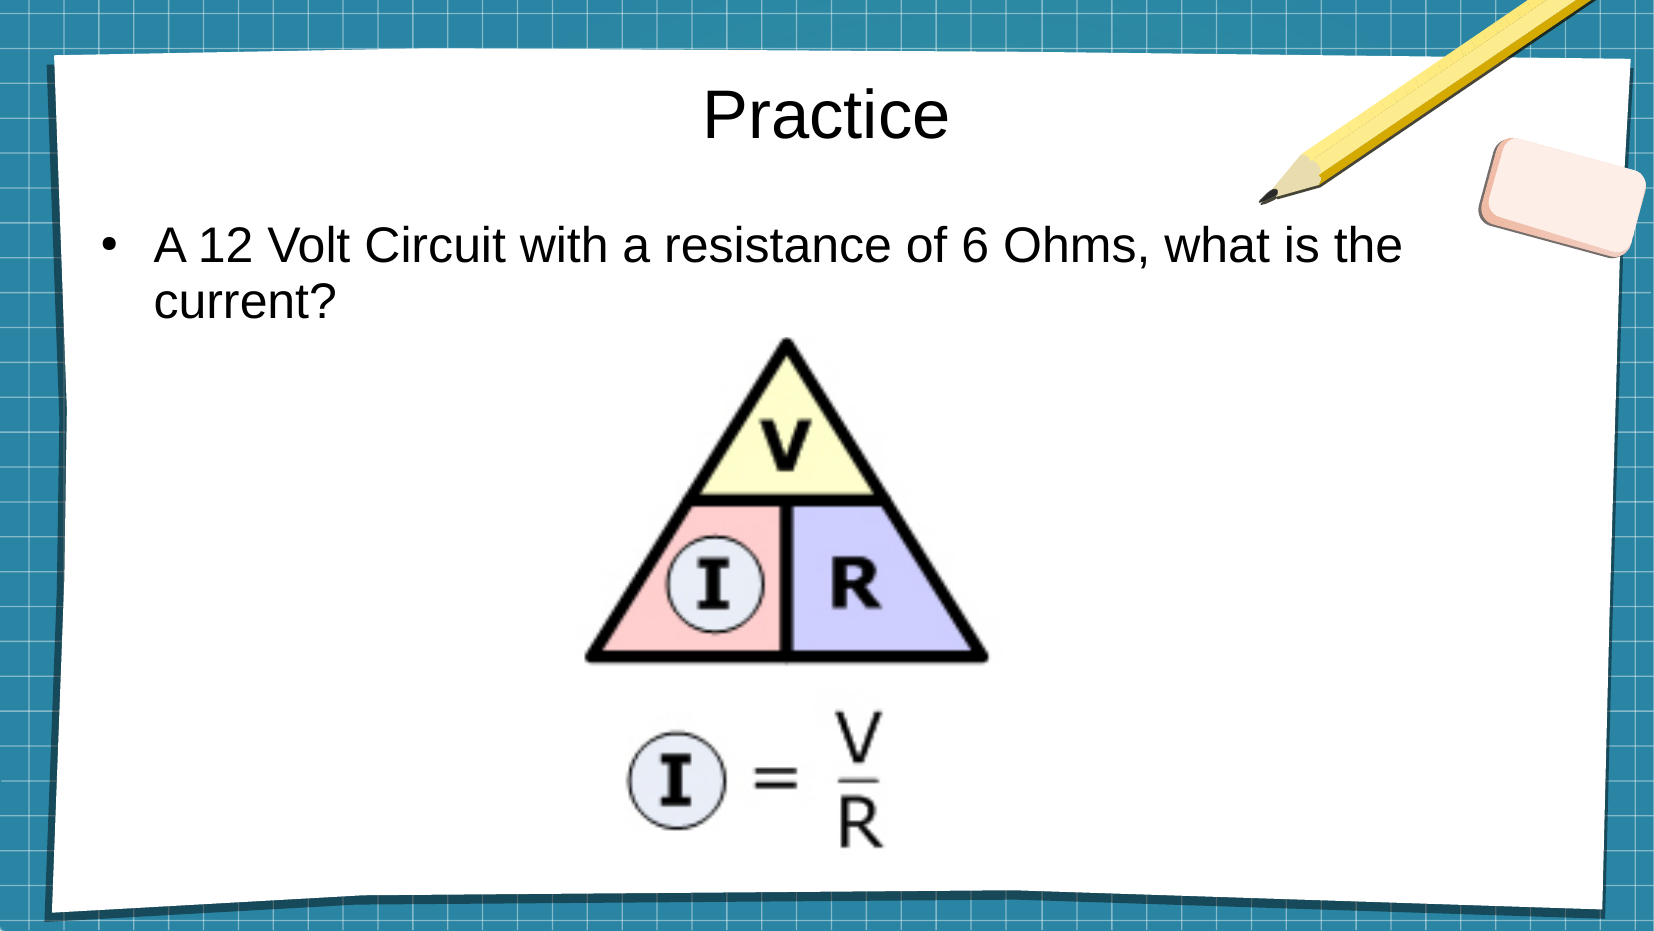

# Practice
A 12 Volt Circuit with a resistance of 6 Ohms, what is the current?